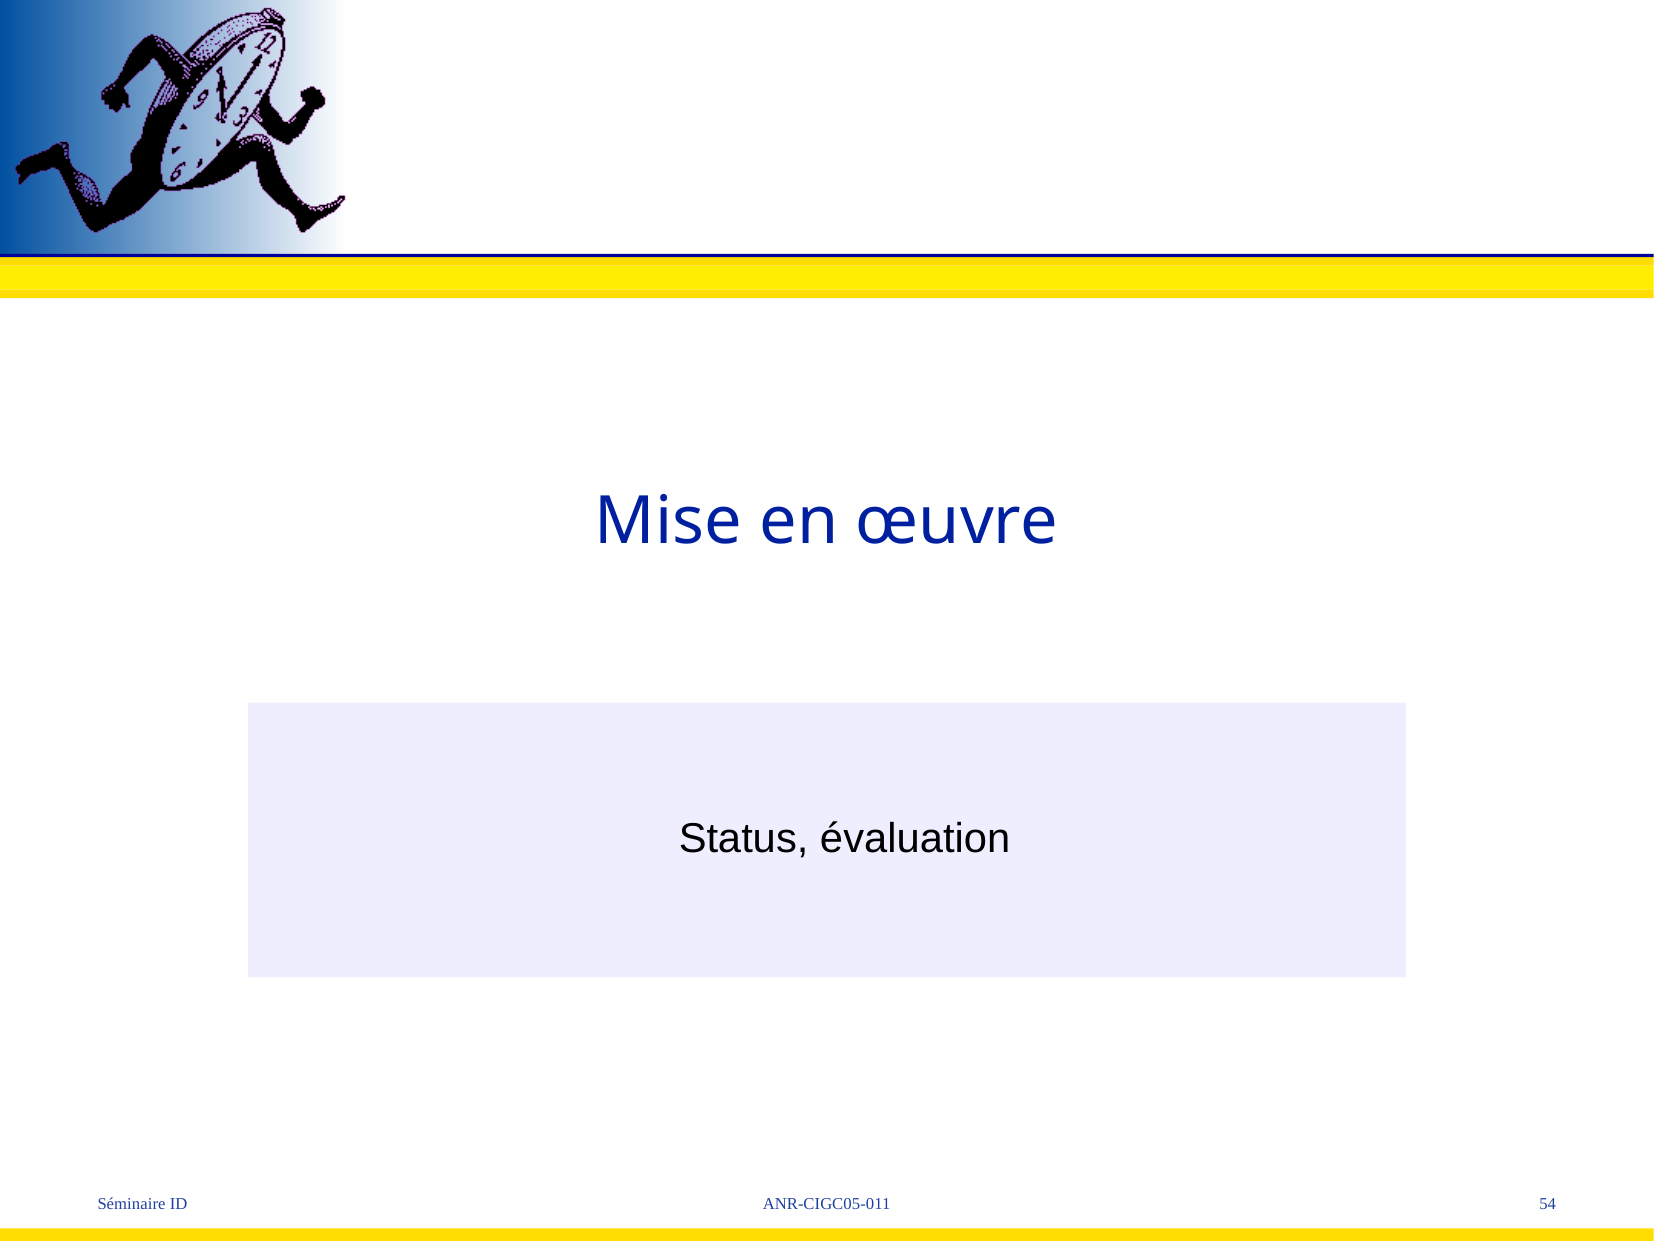

# Mise en œuvre
Status, évaluation
Séminaire ID
ANR-CIGC05-011
54